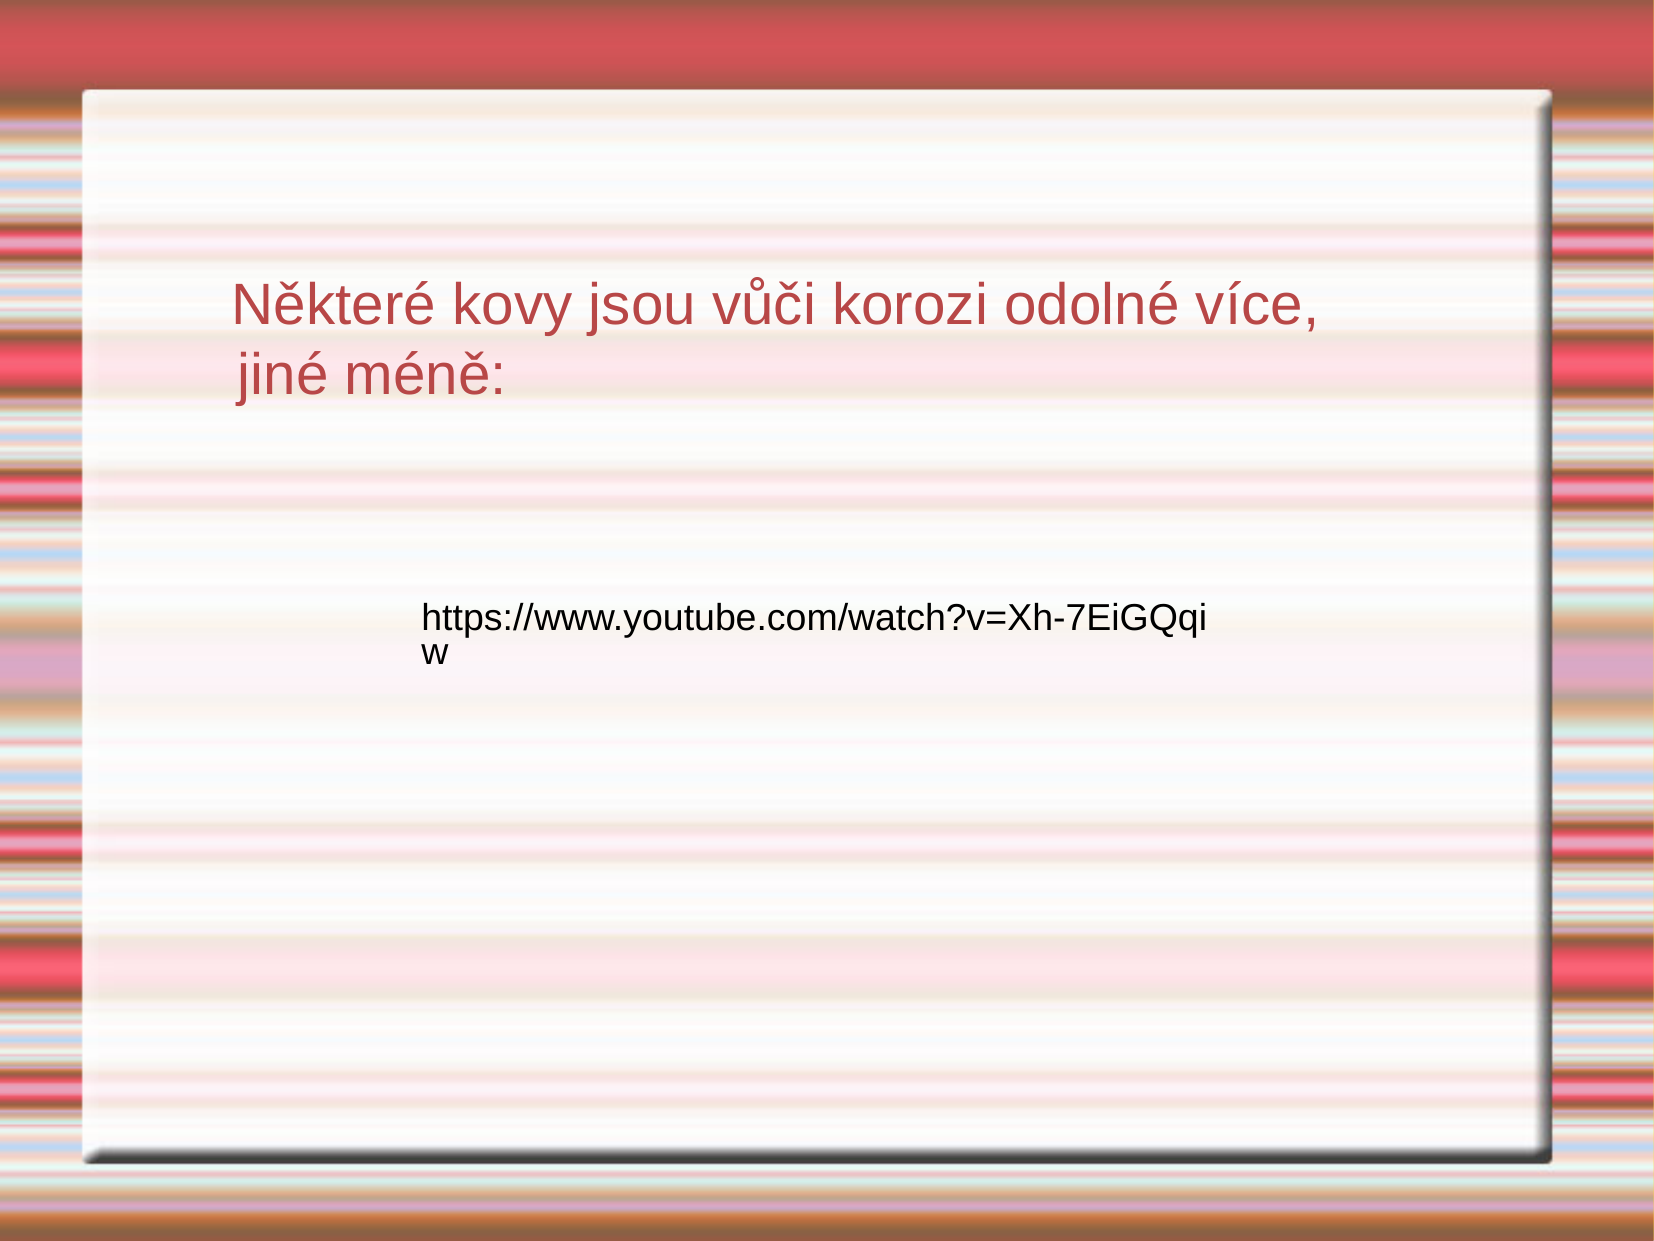

#
 Některé kovy jsou vůči korozi odolné více, jiné méně:
https://www.youtube.com/watch?v=Xh-7EiGQqiw